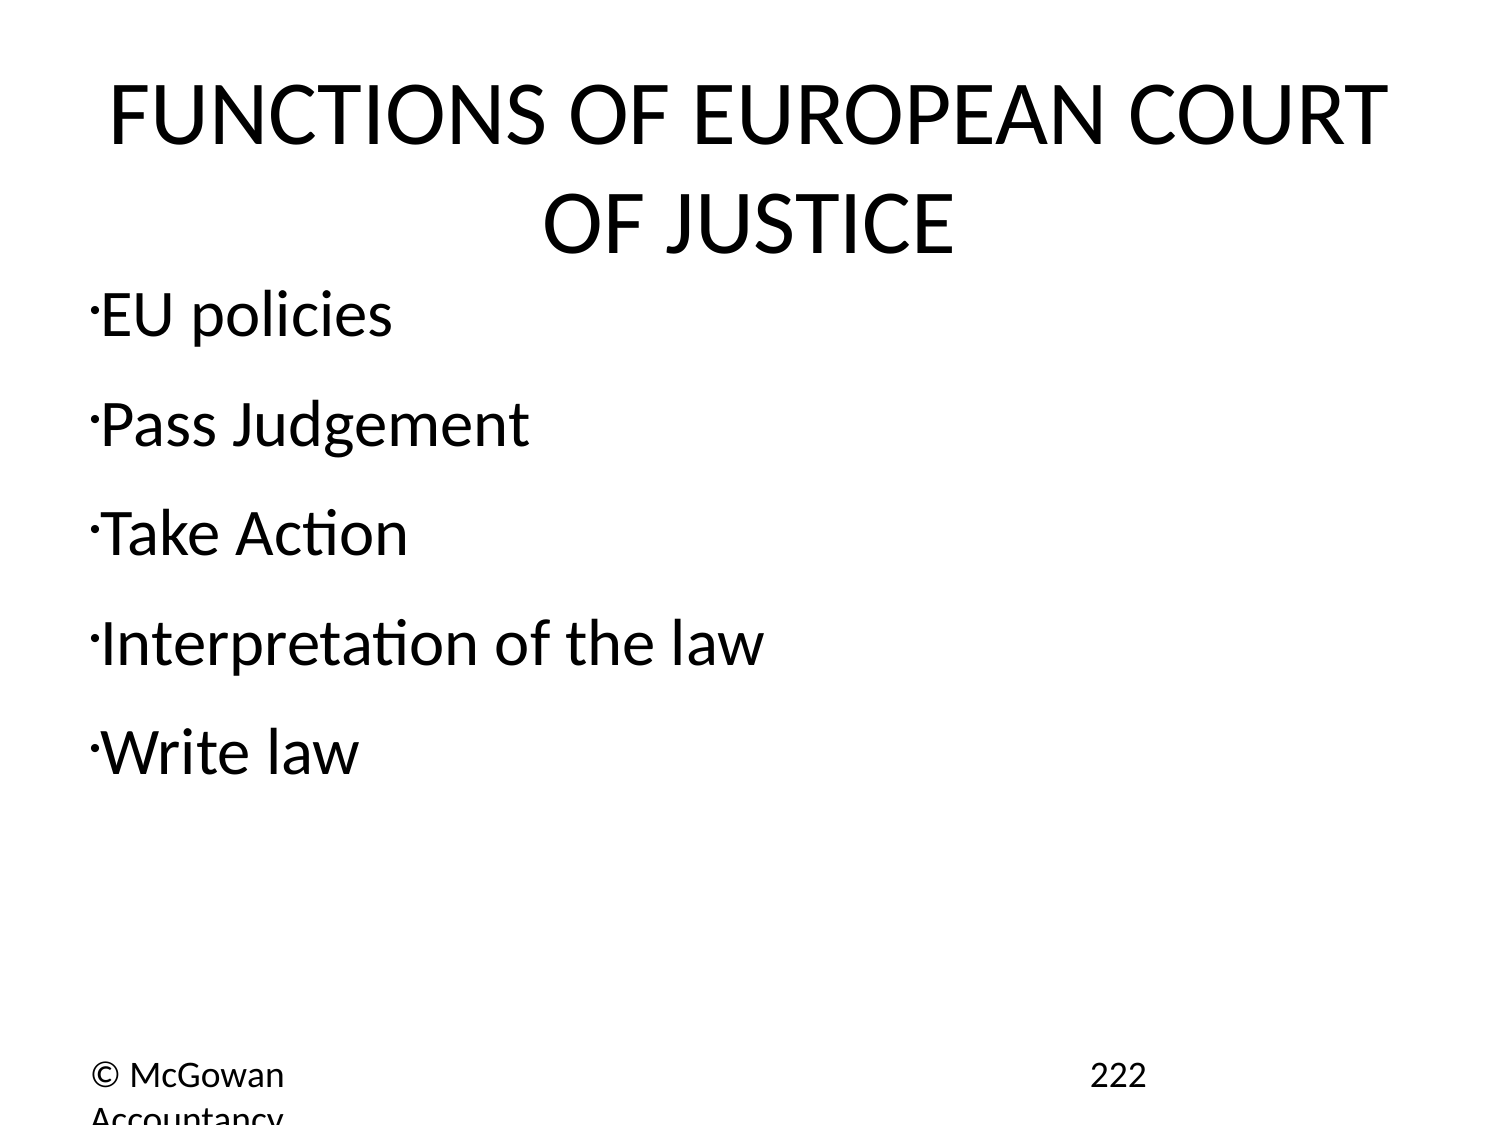

# FUNCTIONS OF EUROPEAN COURT OF JUSTICE
EU policies
Pass Judgement
Take Action
Interpretation of the law
Write law
© McGowan Accountancy Services
222